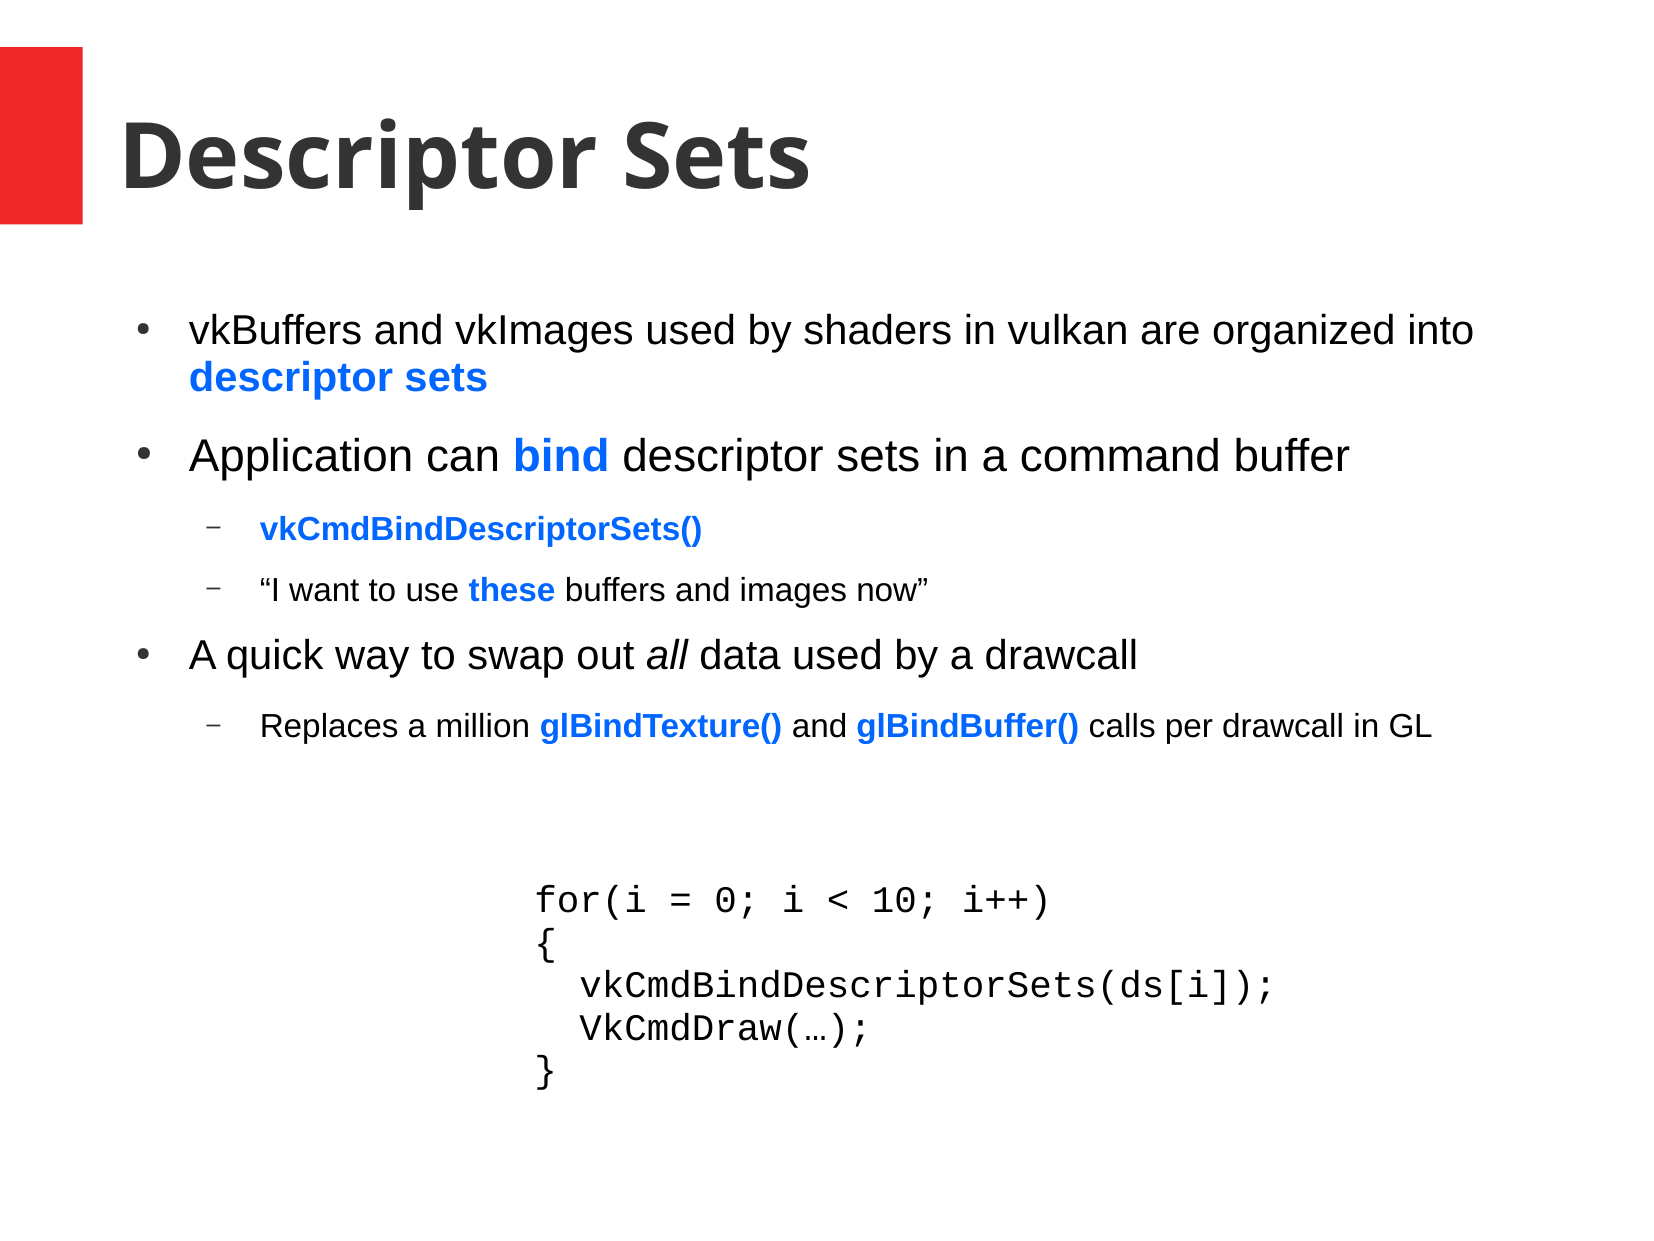

# Descriptor Sets
vkBuffers and vkImages used by shaders in vulkan are organized into descriptor sets
Application can bind descriptor sets in a command buffer
vkCmdBindDescriptorSets()
“I want to use these buffers and images now”
A quick way to swap out all data used by a drawcall
Replaces a million glBindTexture() and glBindBuffer() calls per drawcall in GL
for(i = 0; i < 10; i++)
{
 vkCmdBindDescriptorSets(ds[i]);
 VkCmdDraw(…);
}